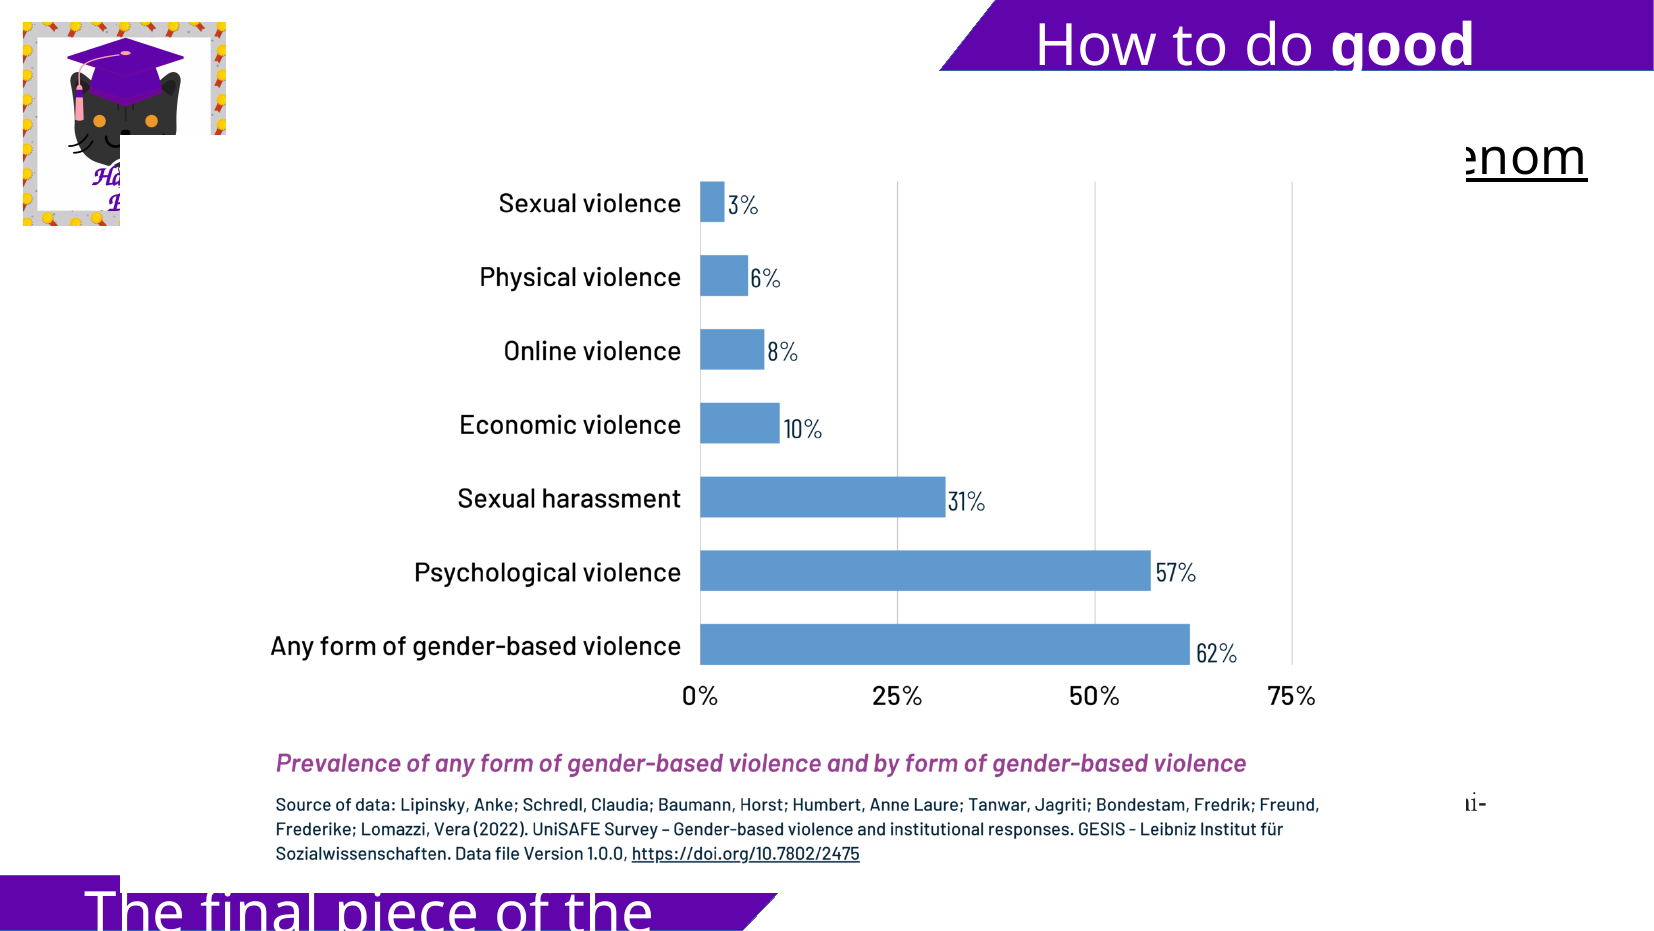

Evidence 10: the omnipresent « invisible » phenomenom
The final piece of the puzzle